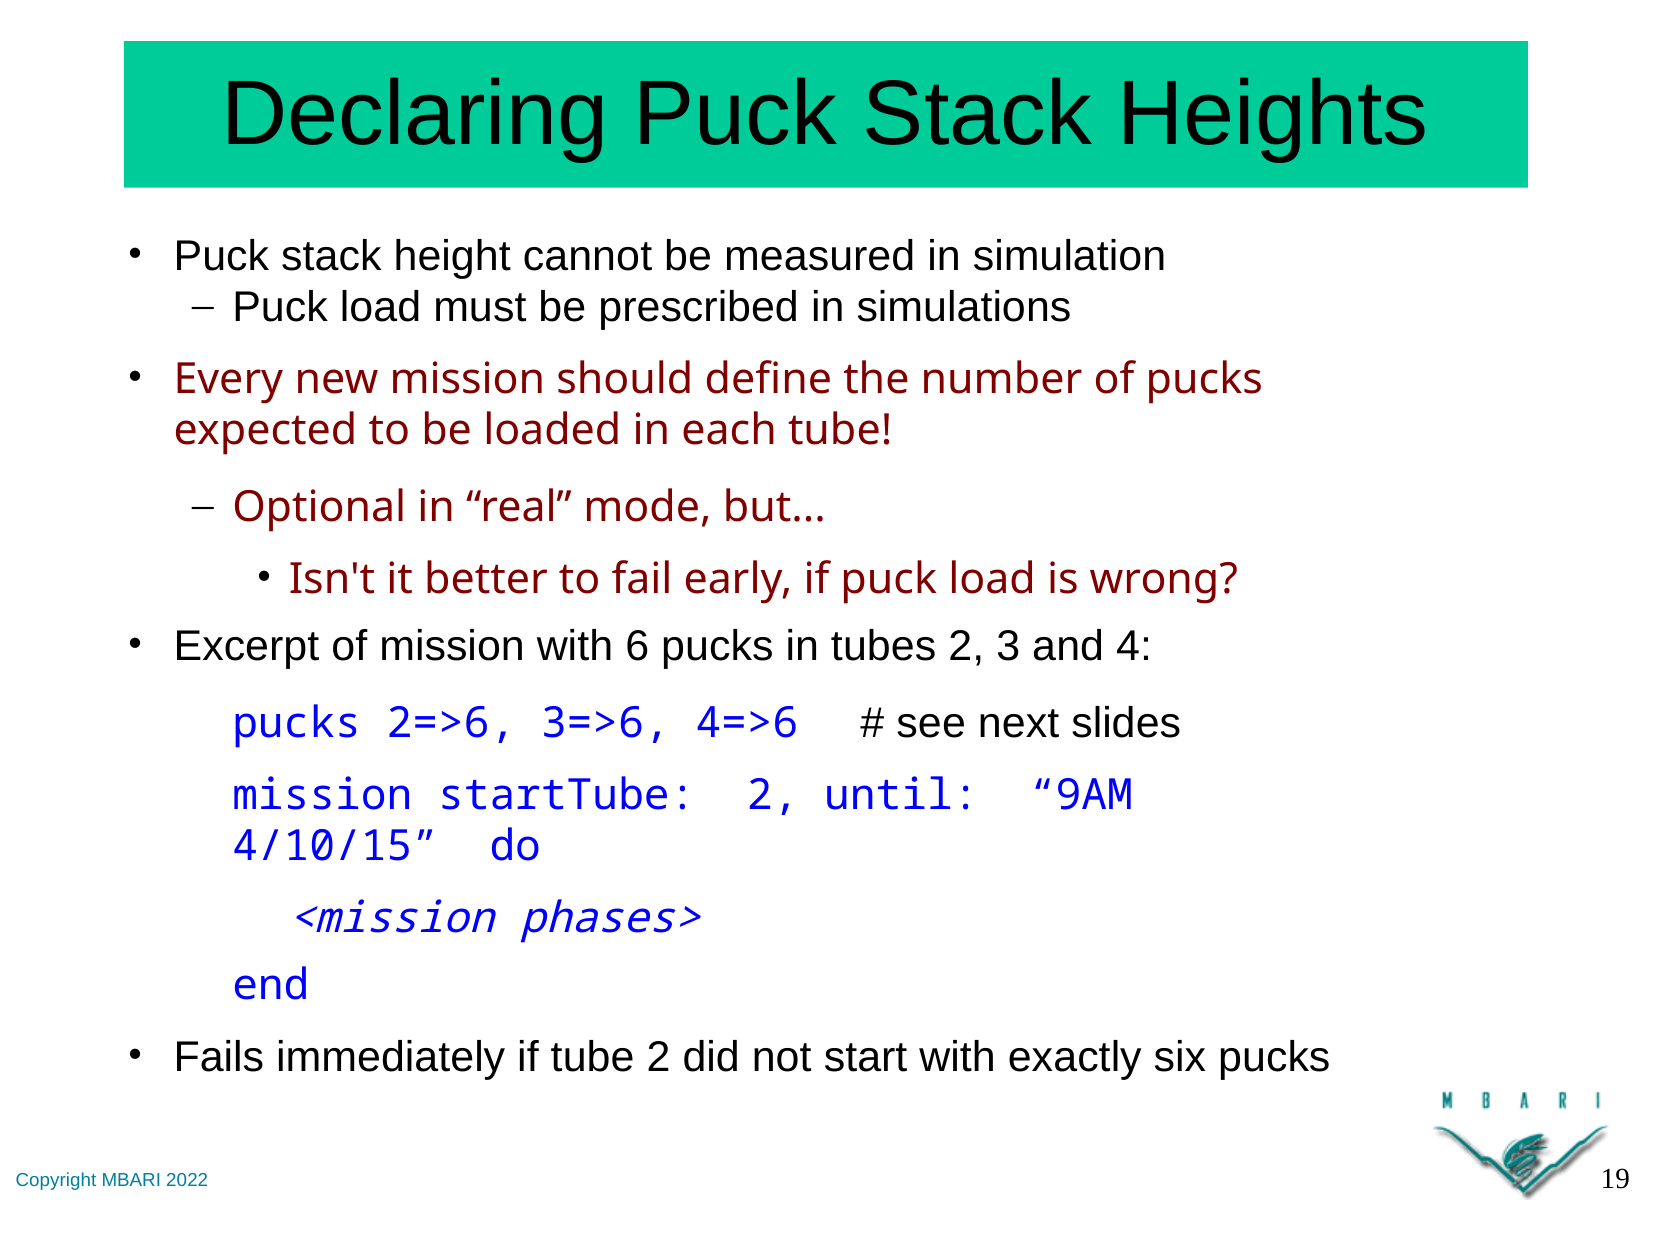

# Declaring Puck Stack Heights
Puck stack height cannot be measured in simulation
Puck load must be prescribed in simulations
Every new mission should define the number of pucks expected to be loaded in each tube!
Optional in “real” mode, but...
Isn't it better to fail early, if puck load is wrong?
Excerpt of mission with 6 pucks in tubes 2, 3 and 4:
pucks 2=>6, 3=>6, 4=>6 # see next slides
mission startTube: 2, until: “9AM 4/10/15” do
<mission phases>
end
Fails immediately if tube 2 did not start with exactly six pucks